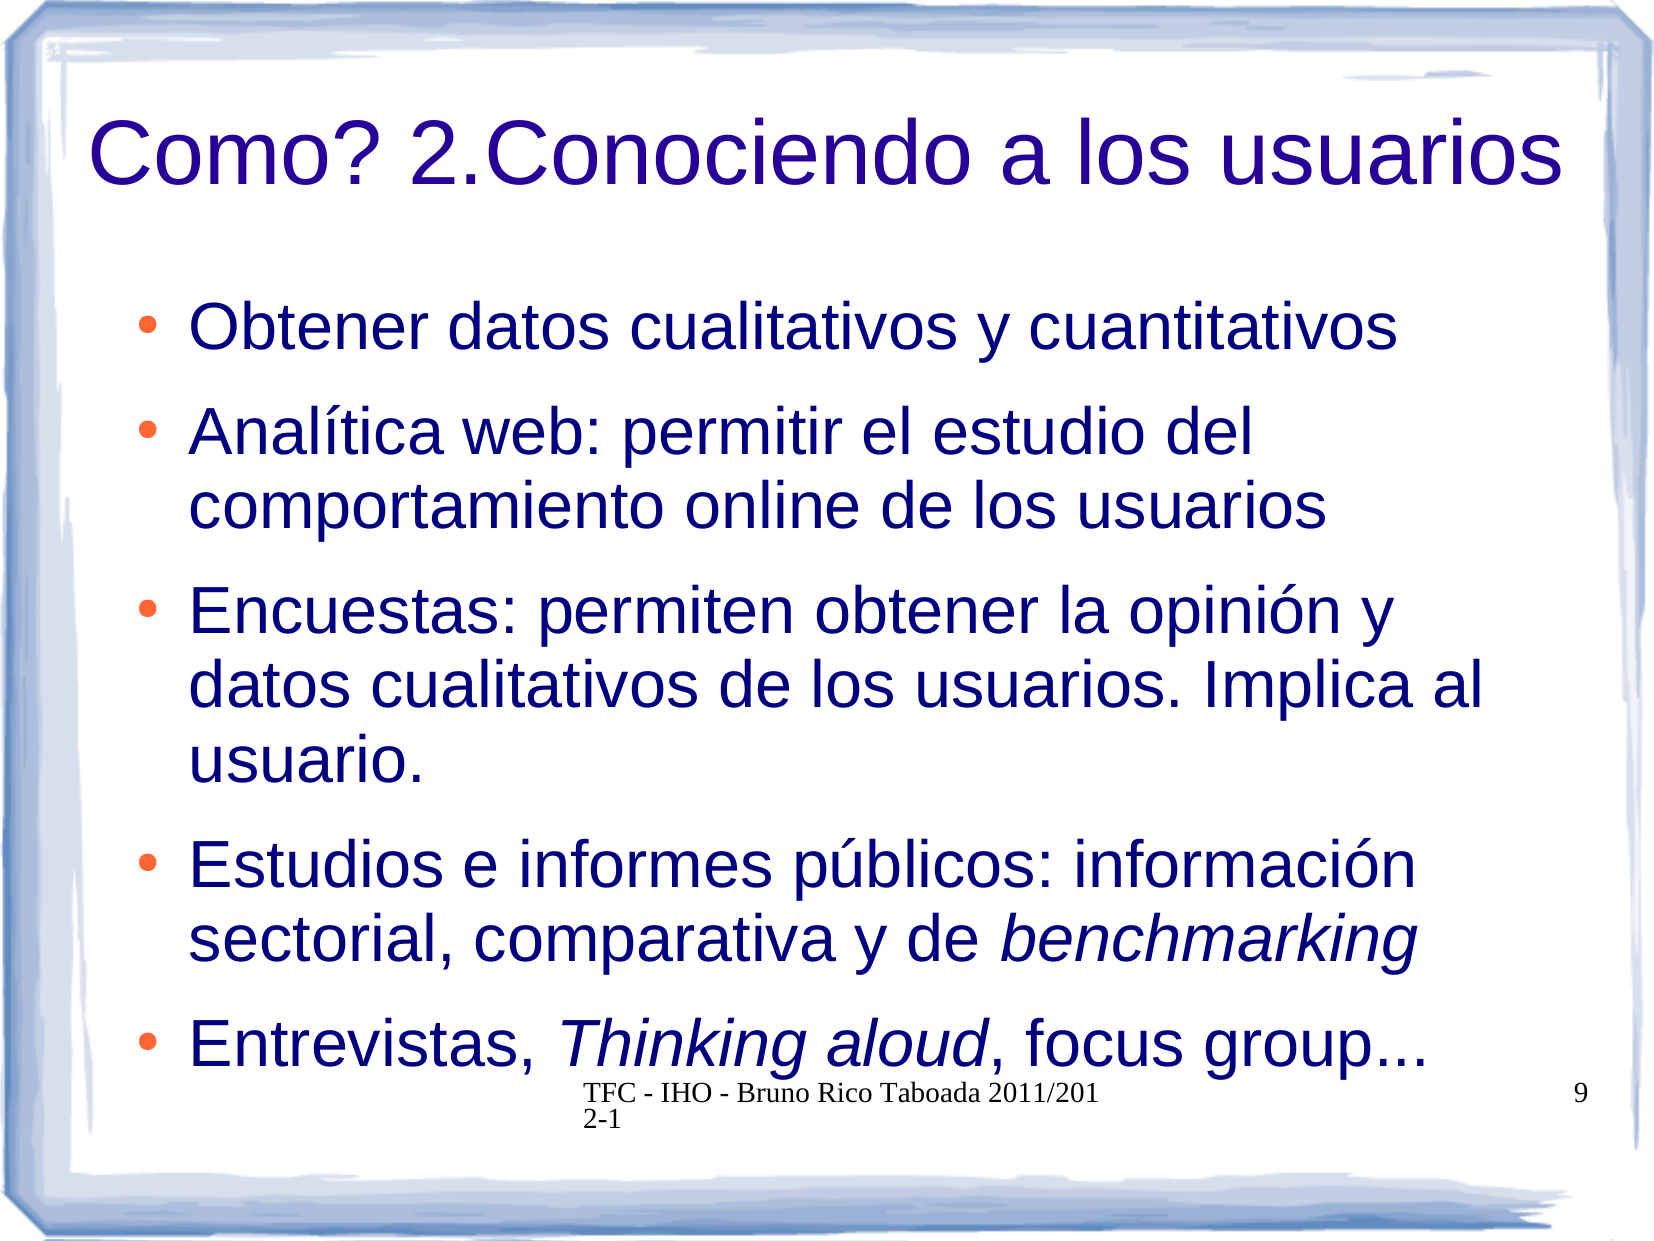

# Como? 2.Conociendo a los usuarios
Obtener datos cualitativos y cuantitativos
Analítica web: permitir el estudio del comportamiento online de los usuarios
Encuestas: permiten obtener la opinión y datos cualitativos de los usuarios. Implica al usuario.
Estudios e informes públicos: información sectorial, comparativa y de benchmarking
Entrevistas, Thinking aloud, focus group...
TFC - IHO - Bruno Rico Taboada 2011/2012-1
9